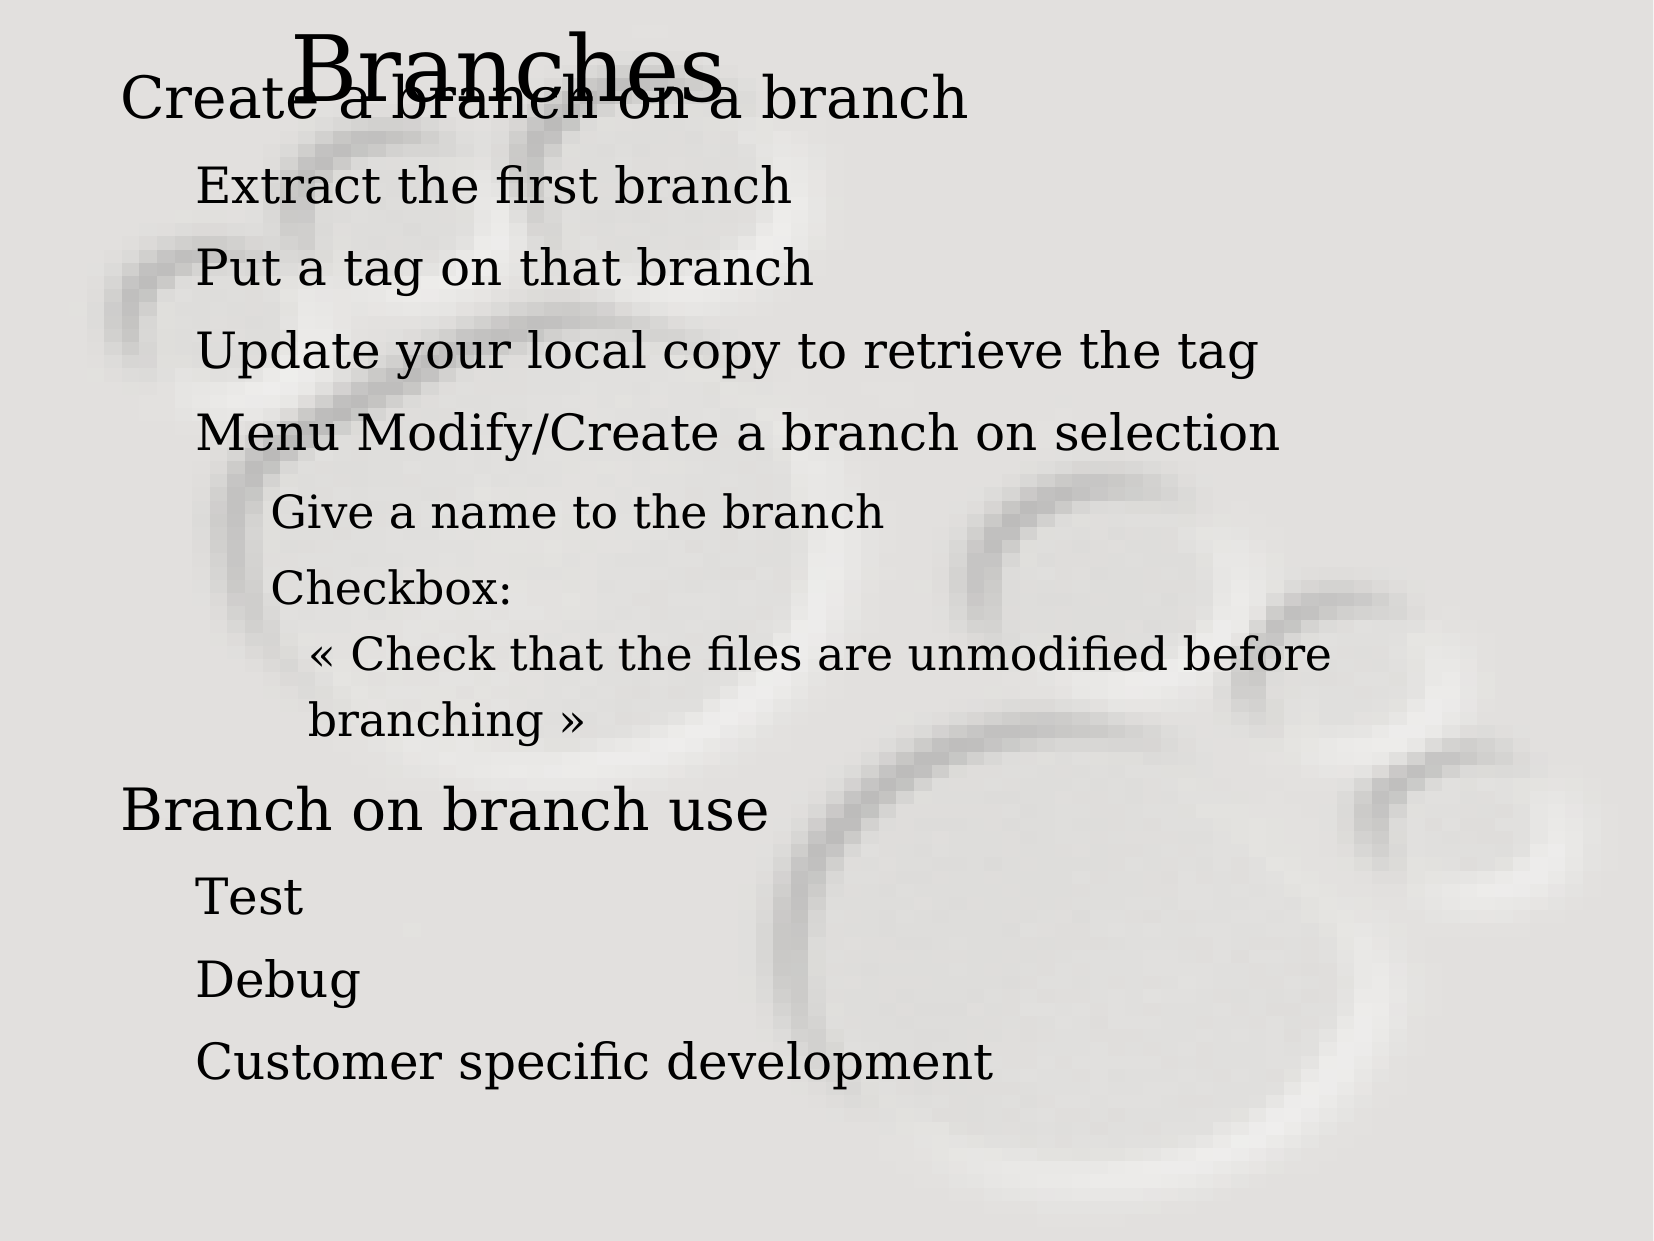

# Branches
Create a branch on a branch
Extract the first branch
Put a tag on that branch
Update your local copy to retrieve the tag
Menu Modify/Create a branch on selection
Give a name to the branch
Checkbox:
« Check that the files are unmodified before branching »
Branch on branch use
Test
Debug
Customer specific development